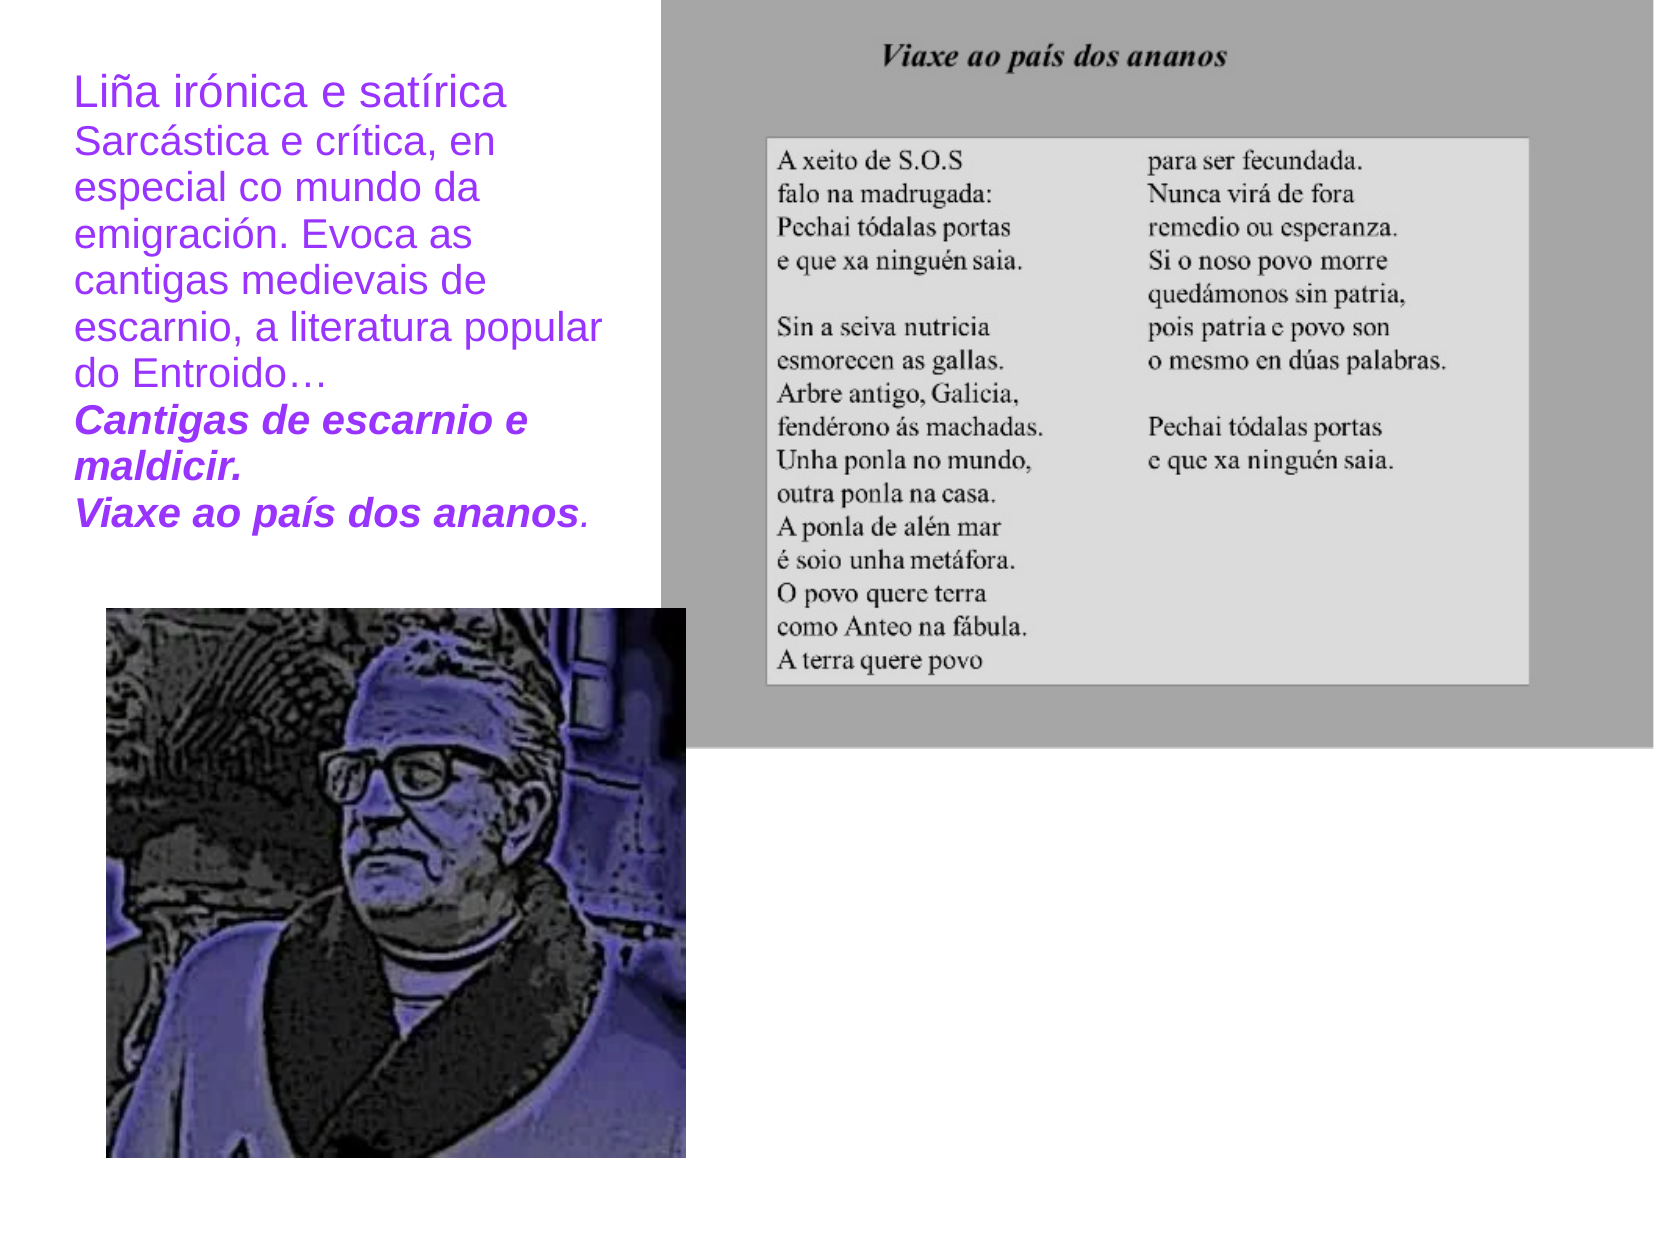

Liña irónica e satírica
Sarcástica e crítica, en especial co mundo da emigración. Evoca as cantigas medievais de escarnio, a literatura popular do Entroido…
Cantigas de escarnio e maldicir.
Viaxe ao país dos ananos.